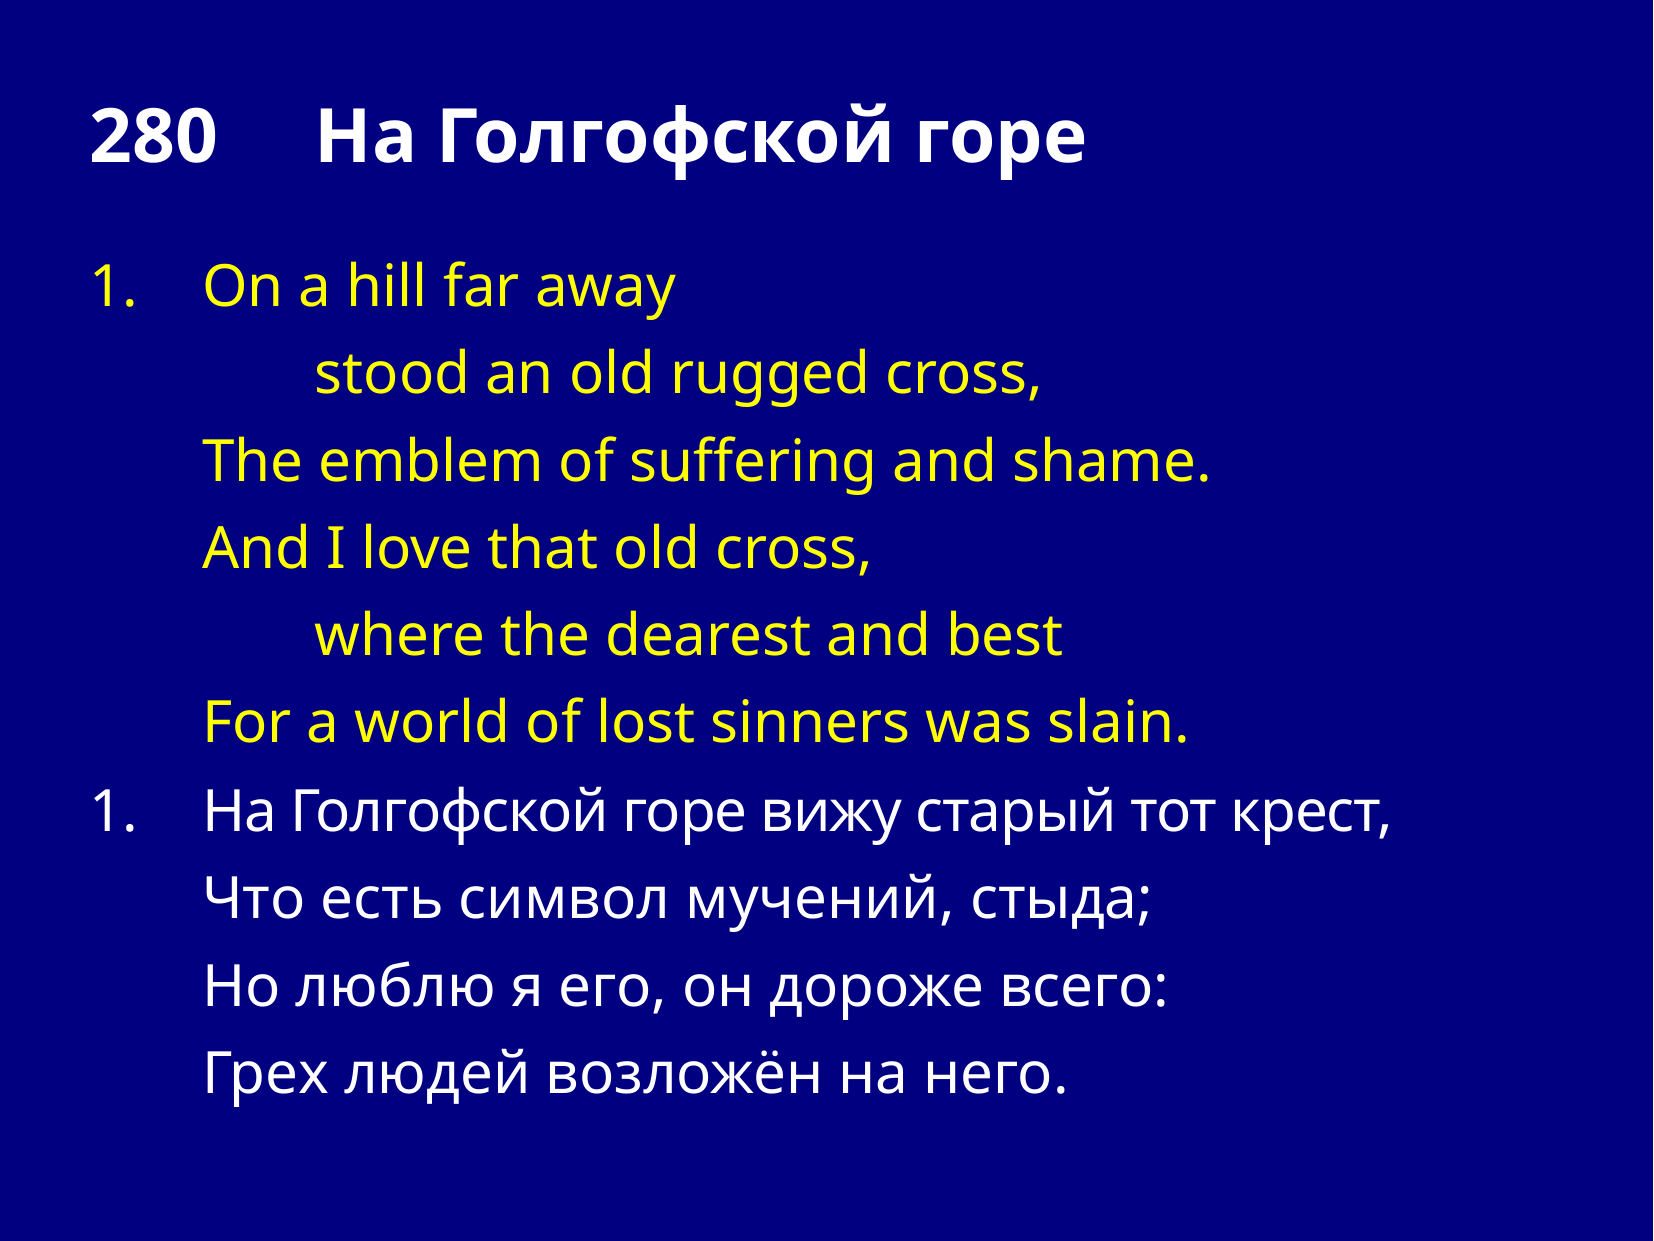

280	На Голгофской горе
1.	On a hill far away
		stood an old rugged cross,
	The emblem of suffering and shame.
	And I love that old cross,
		where the dearest and best
	For a world of lost sinners was slain.
1.	На Голгофской горе вижу старый тот крест,
	Что есть символ мучений, стыда;
	Но люблю я его, он дороже всего:
	Грех людей возложён на него.